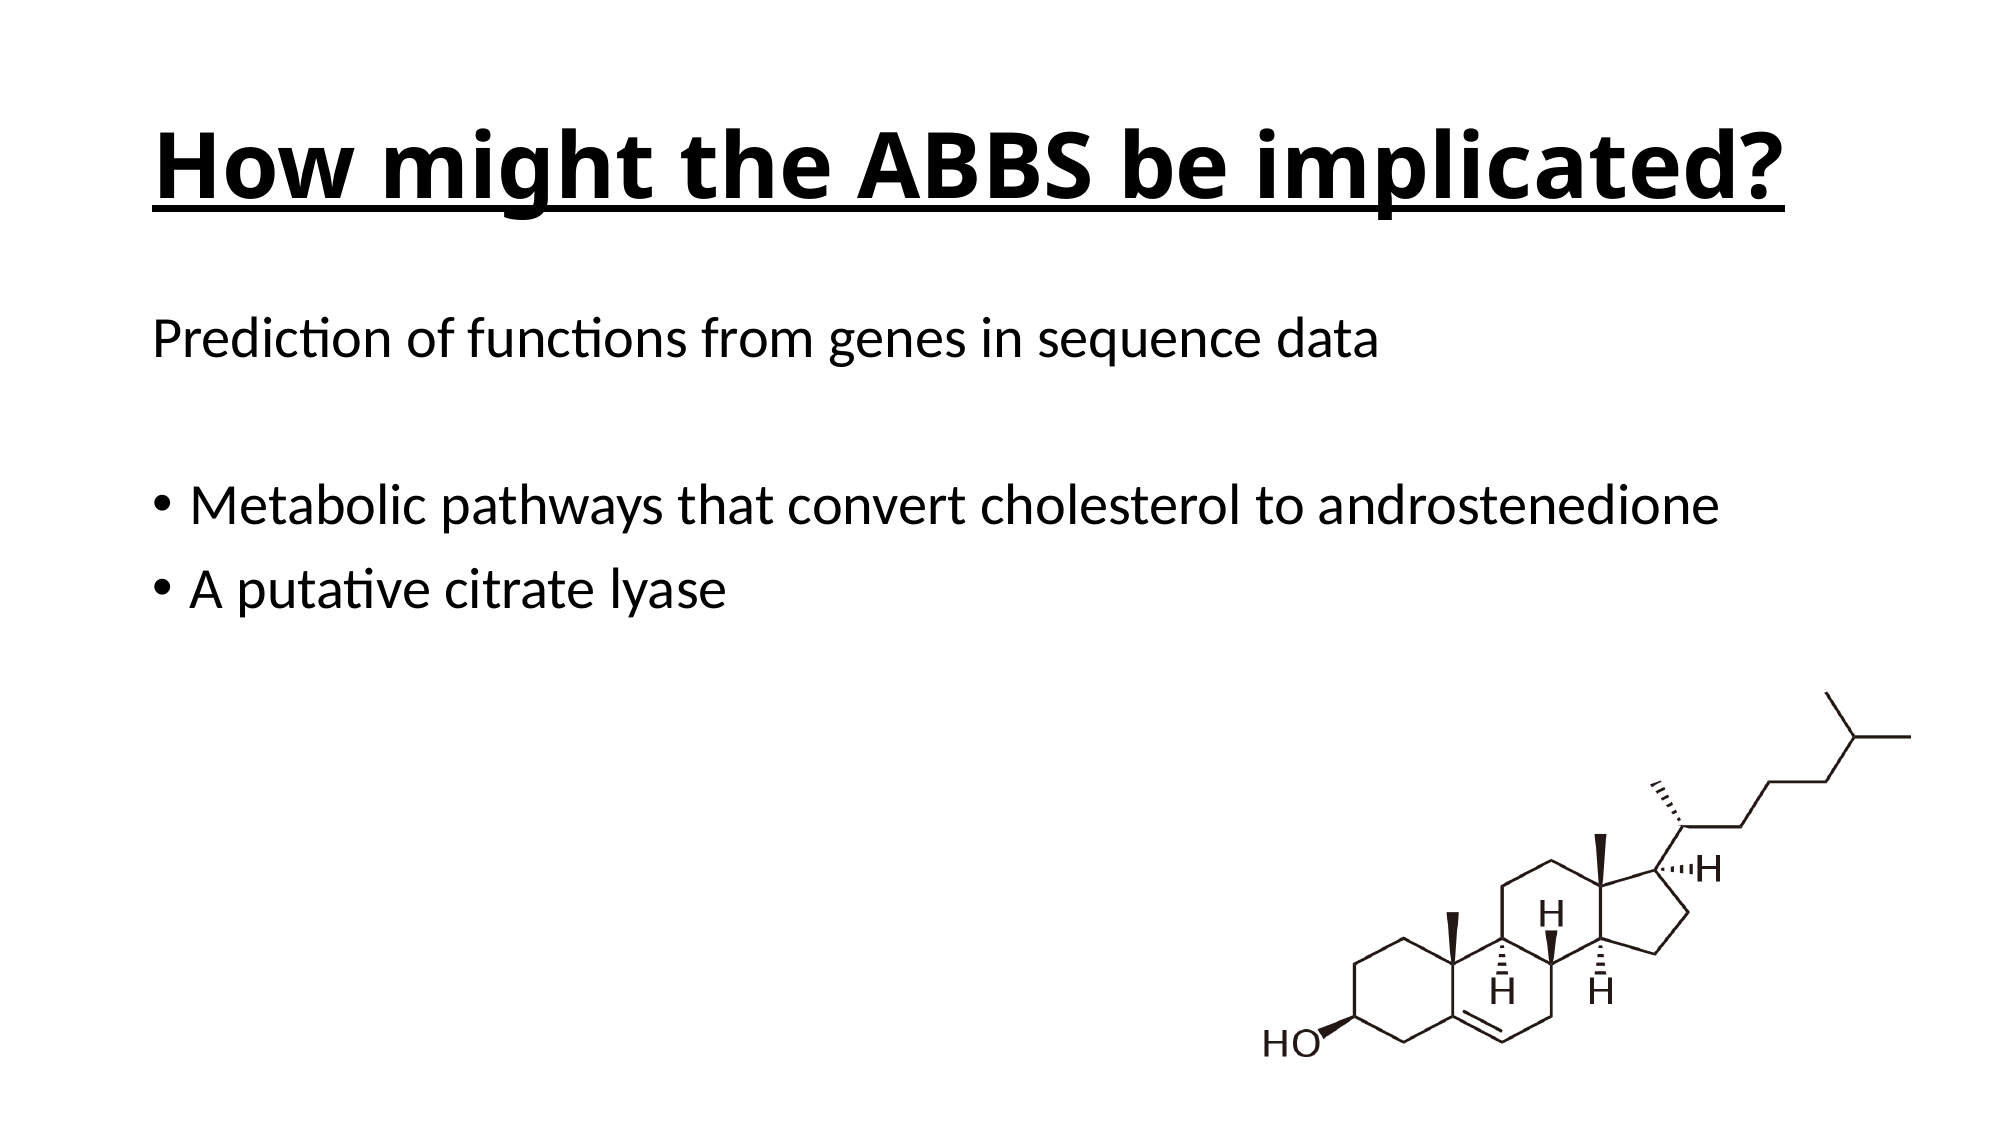

# How might the ABBS be implicated?
Prediction of functions from genes in sequence data
Metabolic pathways that convert cholesterol to androstenedione
A putative citrate lyase